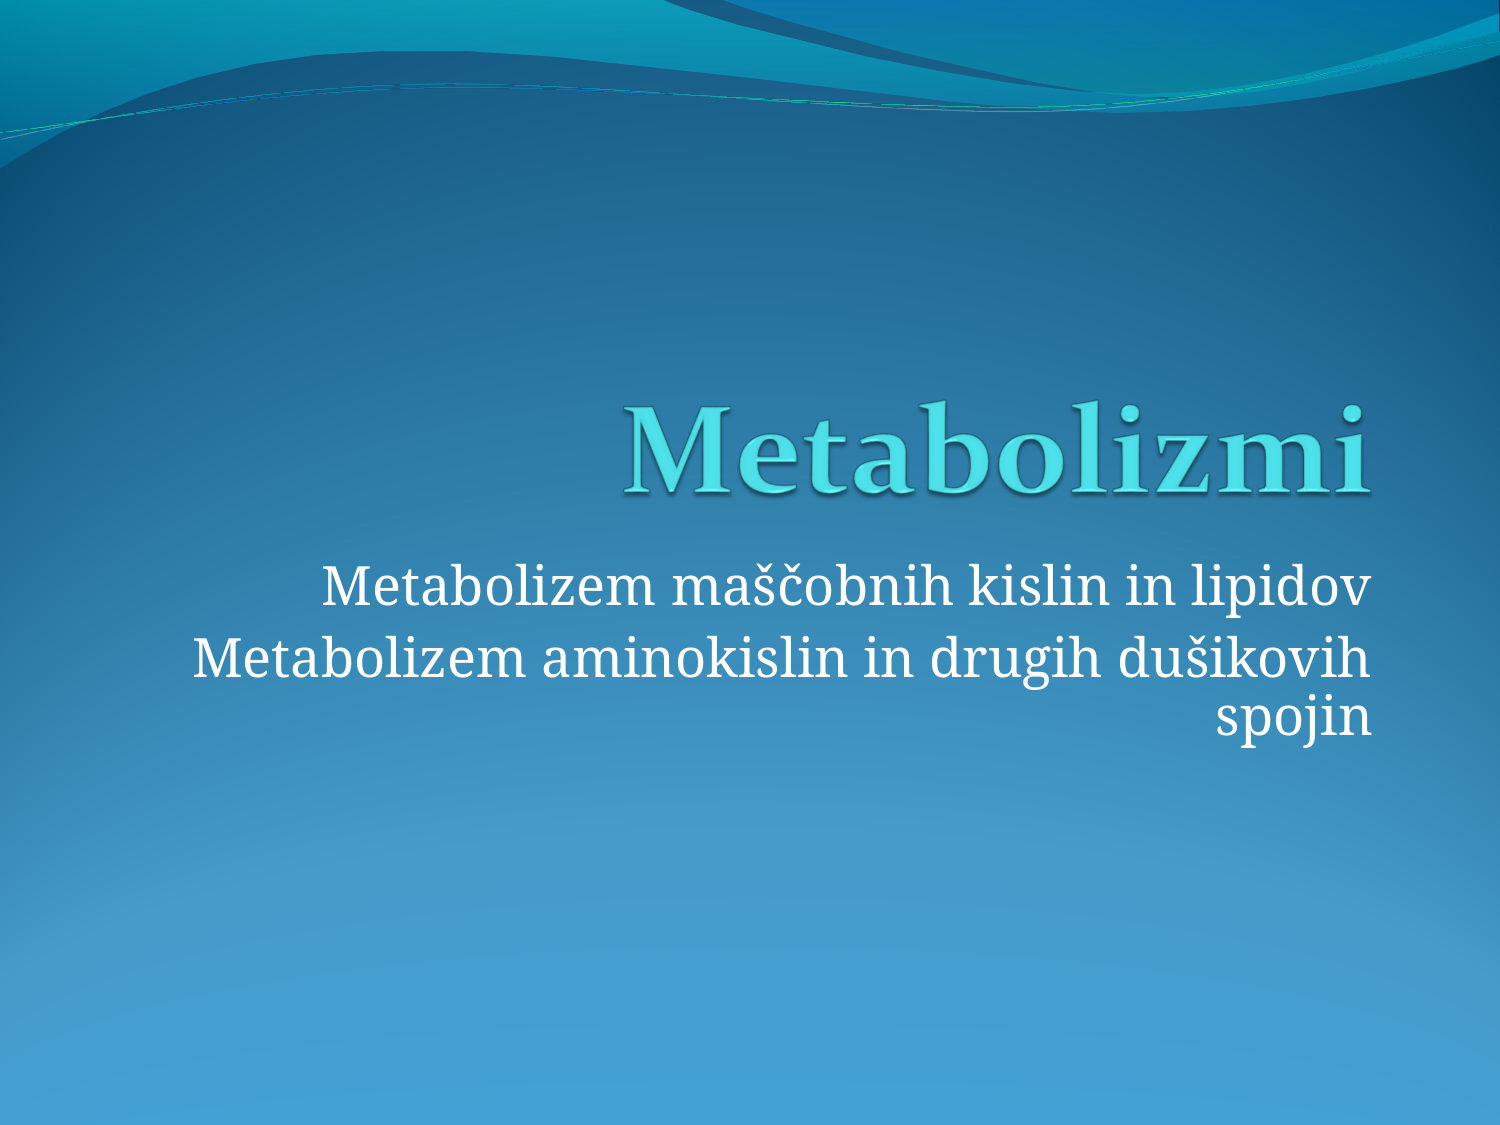

Metabolizem maščobnih kislin in lipidov
Metabolizem aminokislin in drugih dušikovih spojin